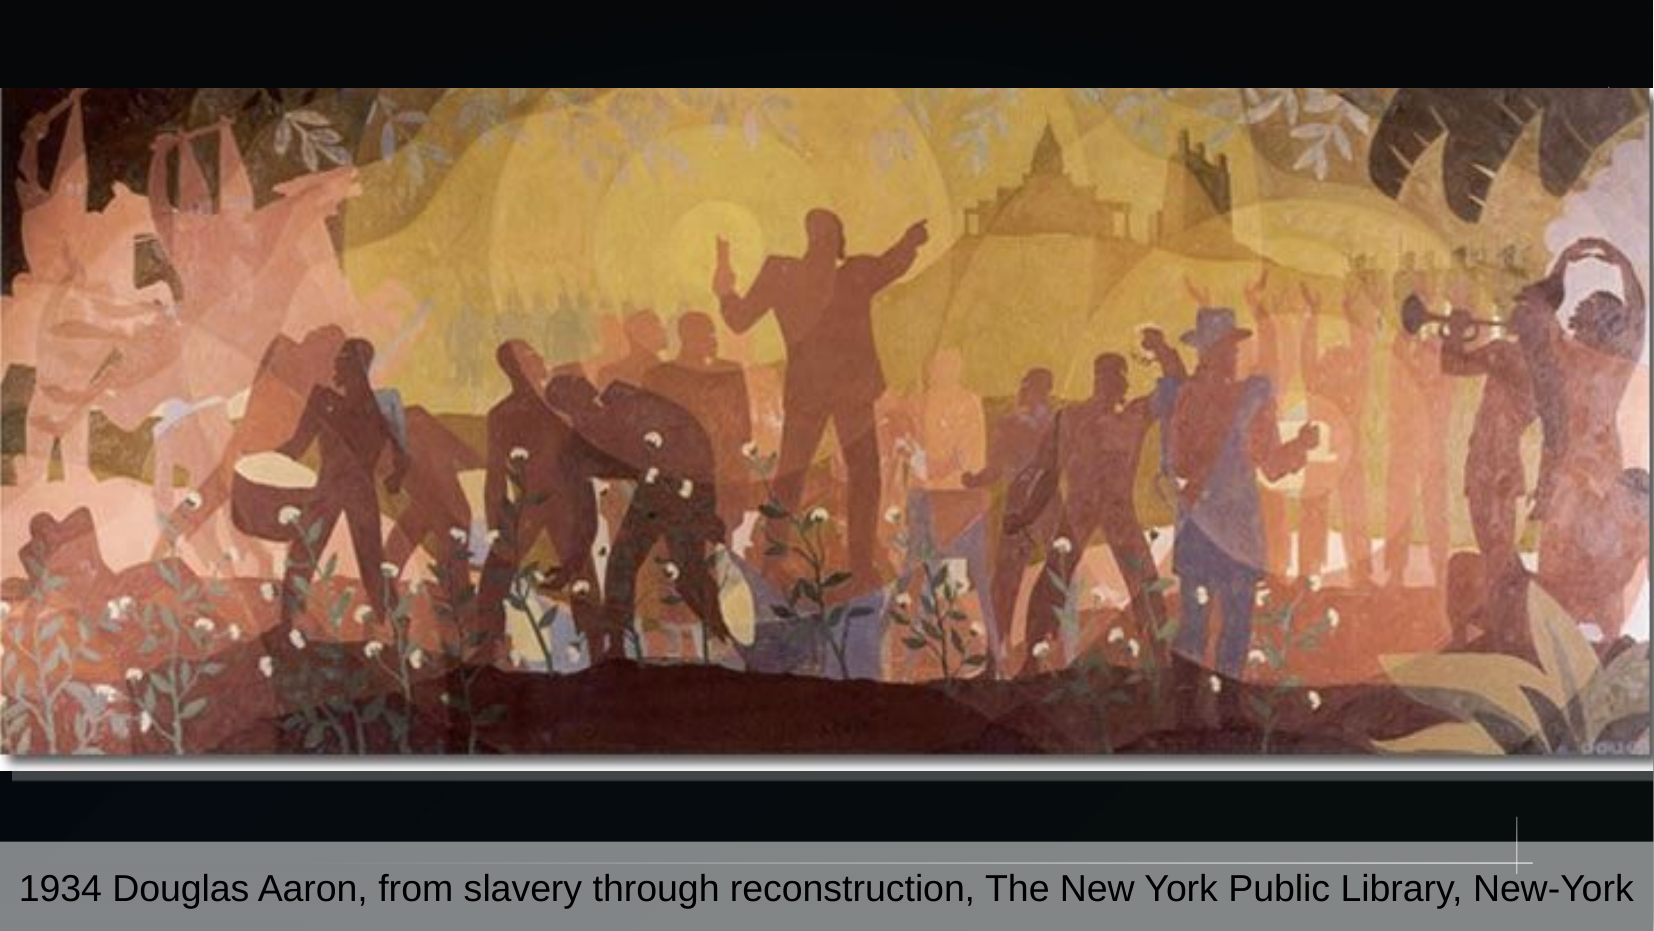

1934 Douglas Aaron, from slavery through reconstruction, The New York Public Library, New-York